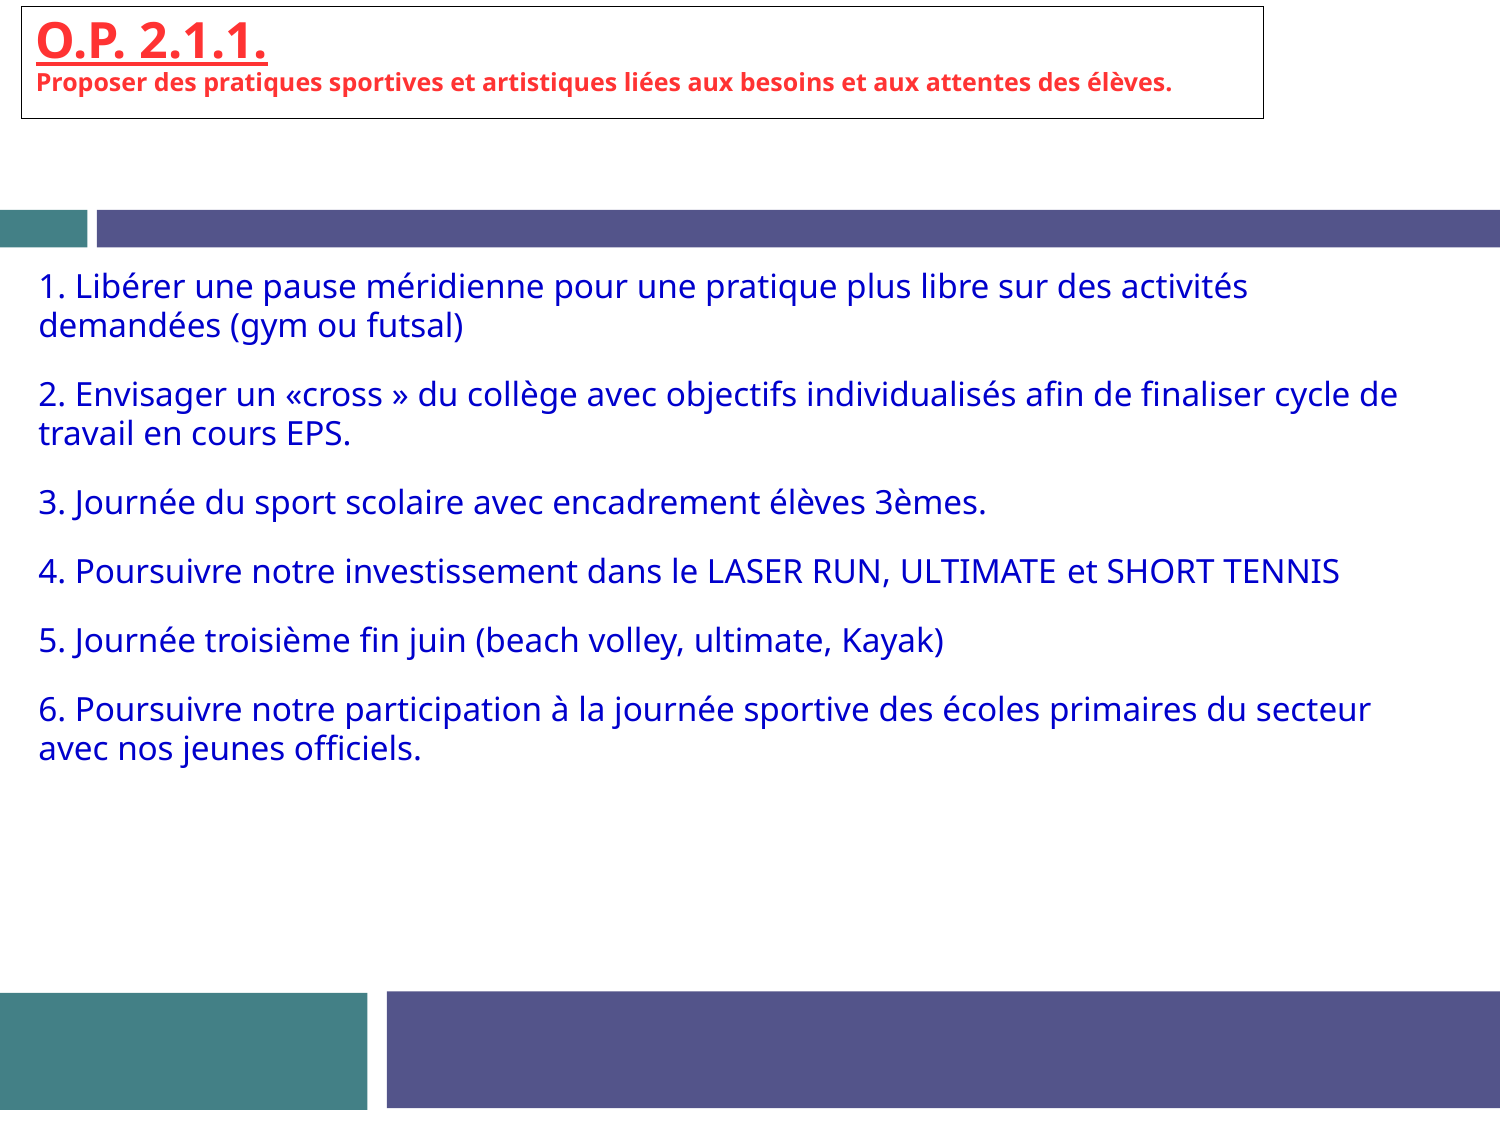

# O.P. 2.1.1. Proposer des pratiques sportives et artistiques liées aux besoins et aux attentes des élèves.
1. Libérer une pause méridienne pour une pratique plus libre sur des activités demandées (gym ou futsal)
2. Envisager un «cross » du collège avec objectifs individualisés afin de finaliser cycle de travail en cours EPS.
3. Journée du sport scolaire avec encadrement élèves 3èmes.
4. Poursuivre notre investissement dans le LASER RUN, ULTIMATE et SHORT TENNIS
5. Journée troisième fin juin (beach volley, ultimate, Kayak)
6. Poursuivre notre participation à la journée sportive des écoles primaires du secteur avec nos jeunes officiels.